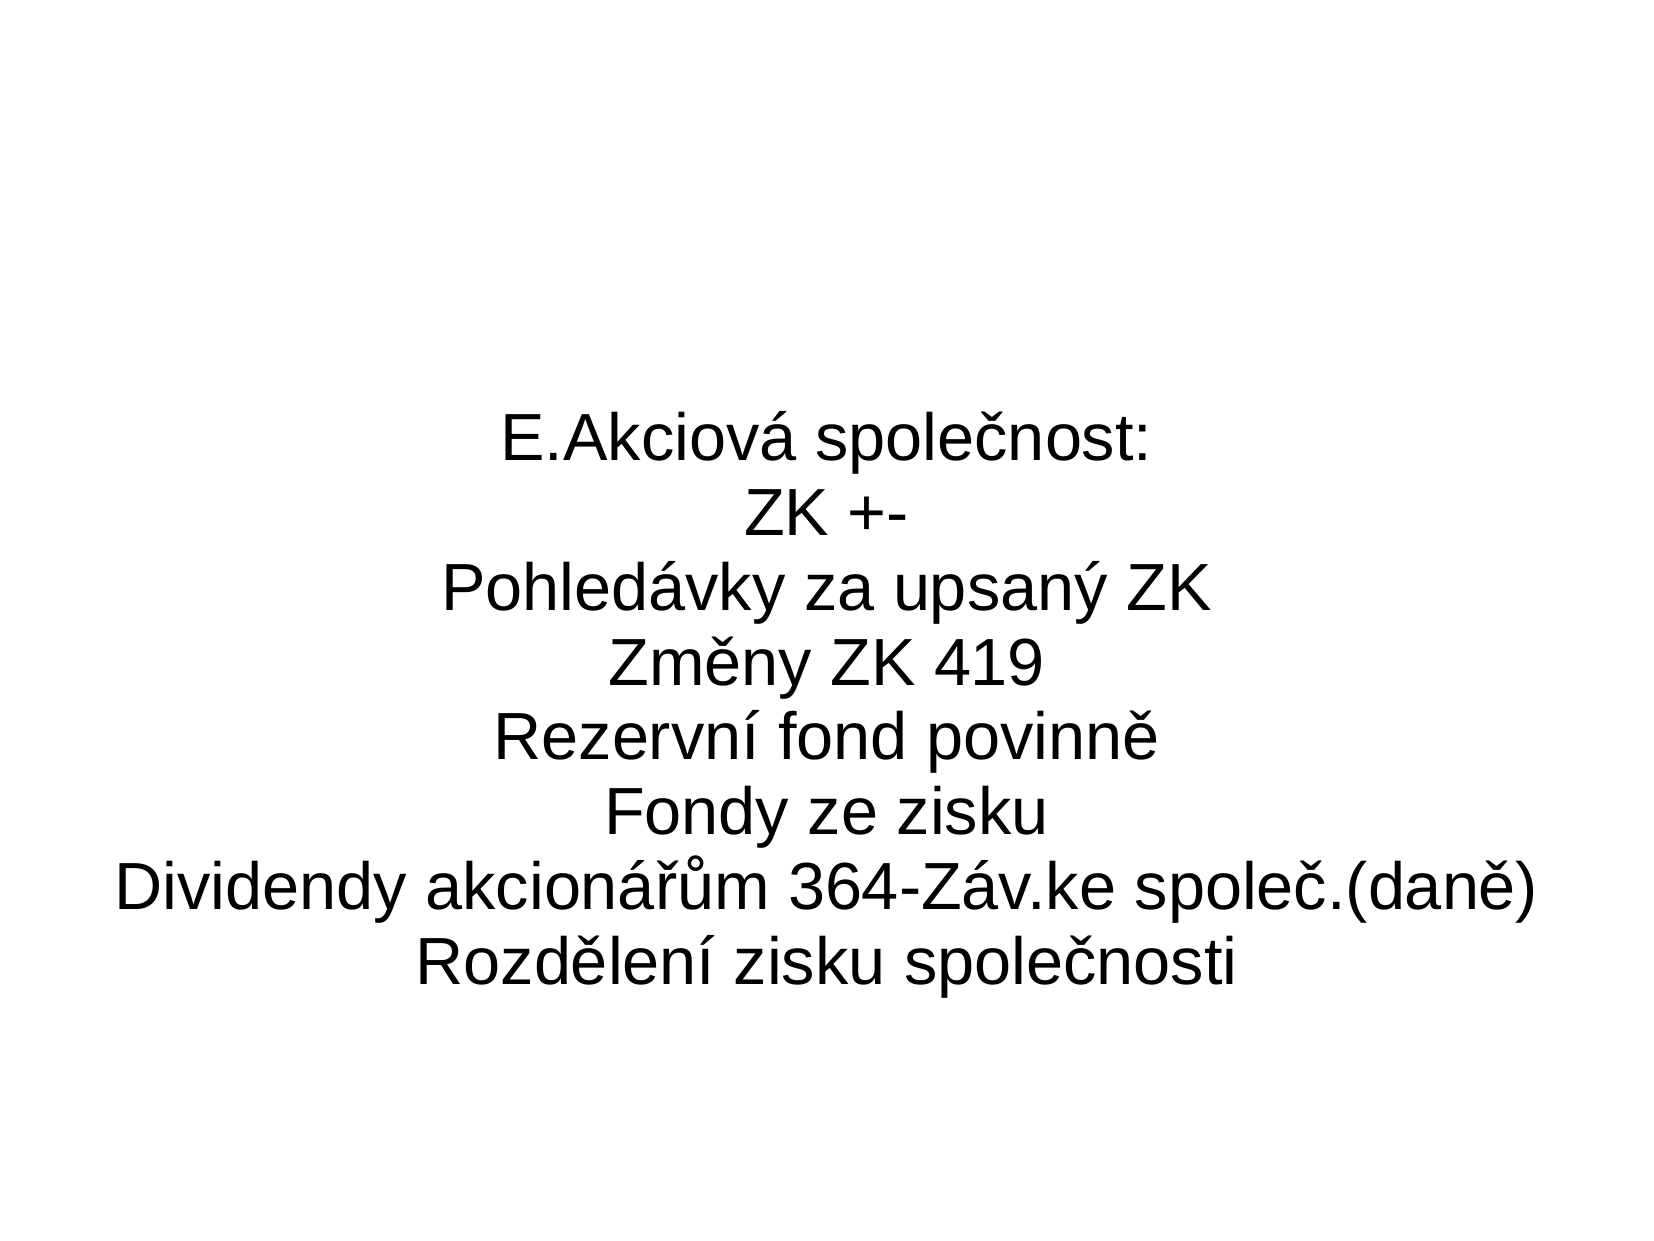

#
E.Akciová společnost:
ZK +-
Pohledávky za upsaný ZK
Změny ZK 419
Rezervní fond povinně
Fondy ze zisku
Dividendy akcionářům 364-Záv.ke společ.(daně)
Rozdělení zisku společnosti